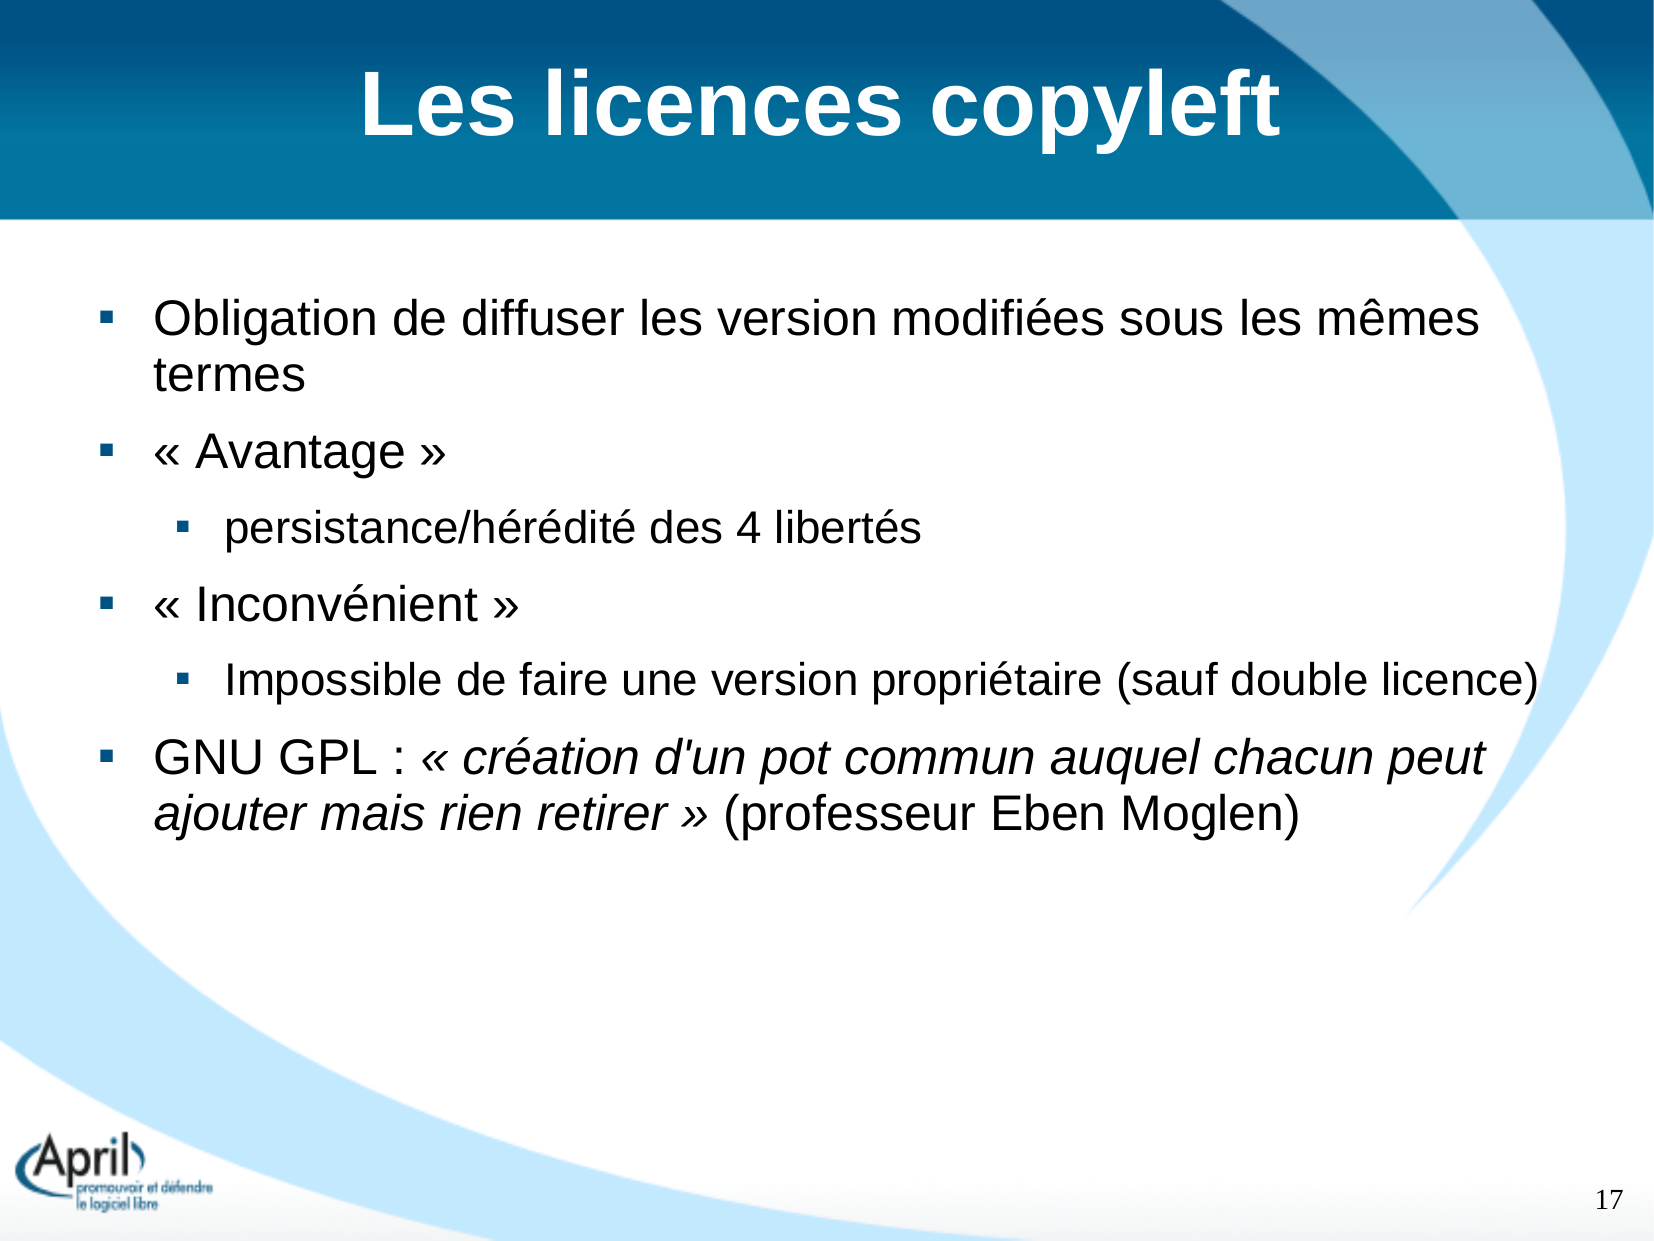

# Les licences copyleft
Obligation de diffuser les version modifiées sous les mêmes termes
« Avantage »
persistance/hérédité des 4 libertés
« Inconvénient »
Impossible de faire une version propriétaire (sauf double licence)
GNU GPL : « création d'un pot commun auquel chacun peut ajouter mais rien retirer » (professeur Eben Moglen)
17